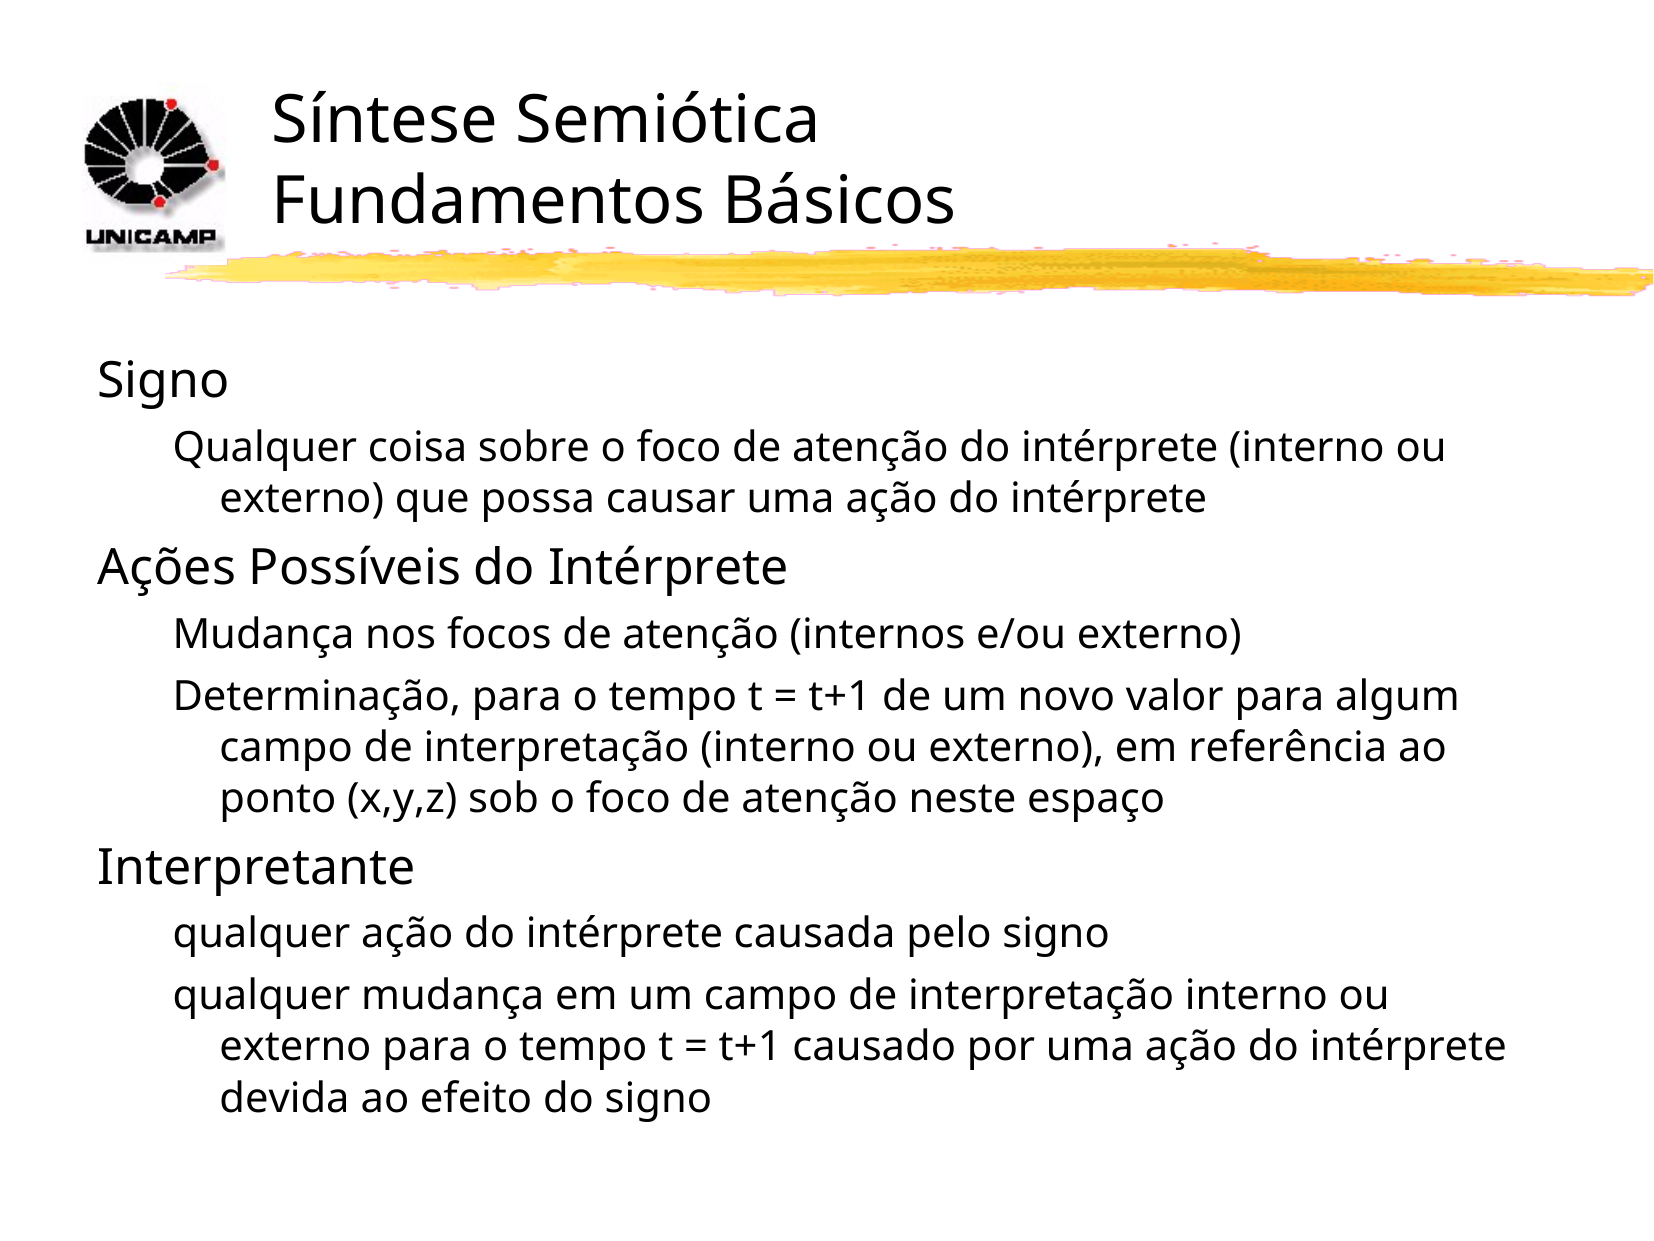

# Síntese Semiótica Fundamentos Básicos
Signo
Qualquer coisa sobre o foco de atenção do intérprete (interno ou externo) que possa causar uma ação do intérprete
Ações Possíveis do Intérprete
Mudança nos focos de atenção (internos e/ou externo)
Determinação, para o tempo t = t+1 de um novo valor para algum campo de interpretação (interno ou externo), em referência ao ponto (x,y,z) sob o foco de atenção neste espaço
Interpretante
qualquer ação do intérprete causada pelo signo
qualquer mudança em um campo de interpretação interno ou externo para o tempo t = t+1 causado por uma ação do intérprete devida ao efeito do signo